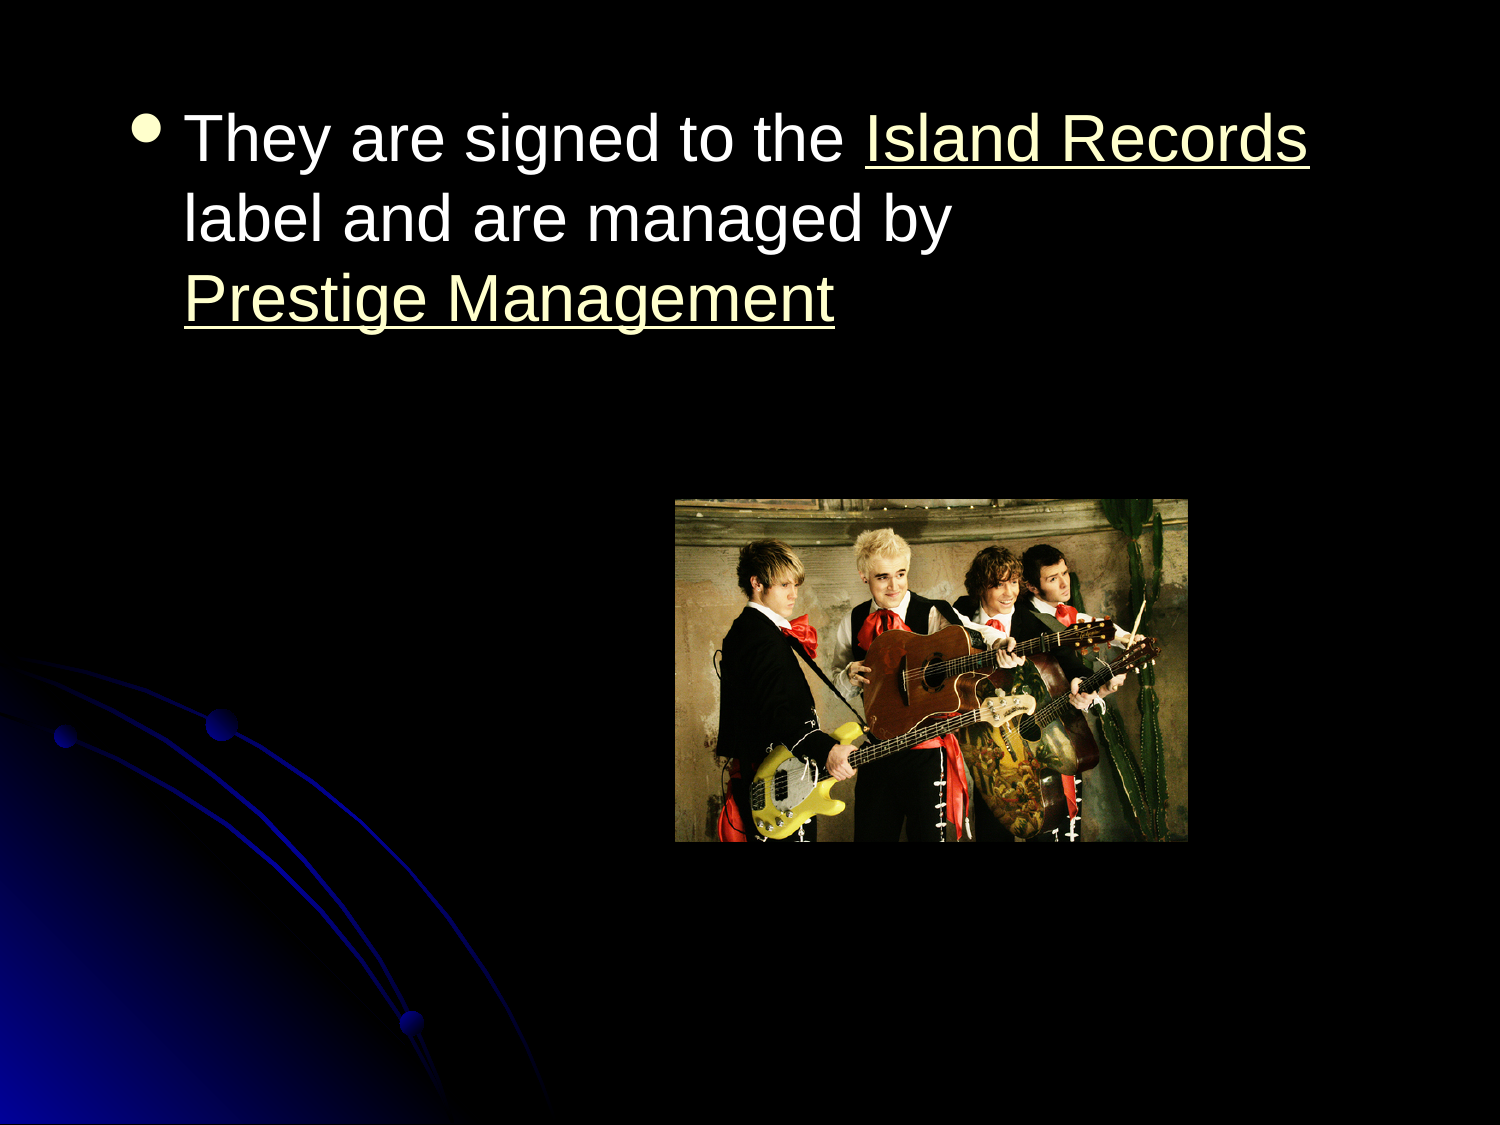

# They are signed to the Island Records label and are managed by Prestige Management